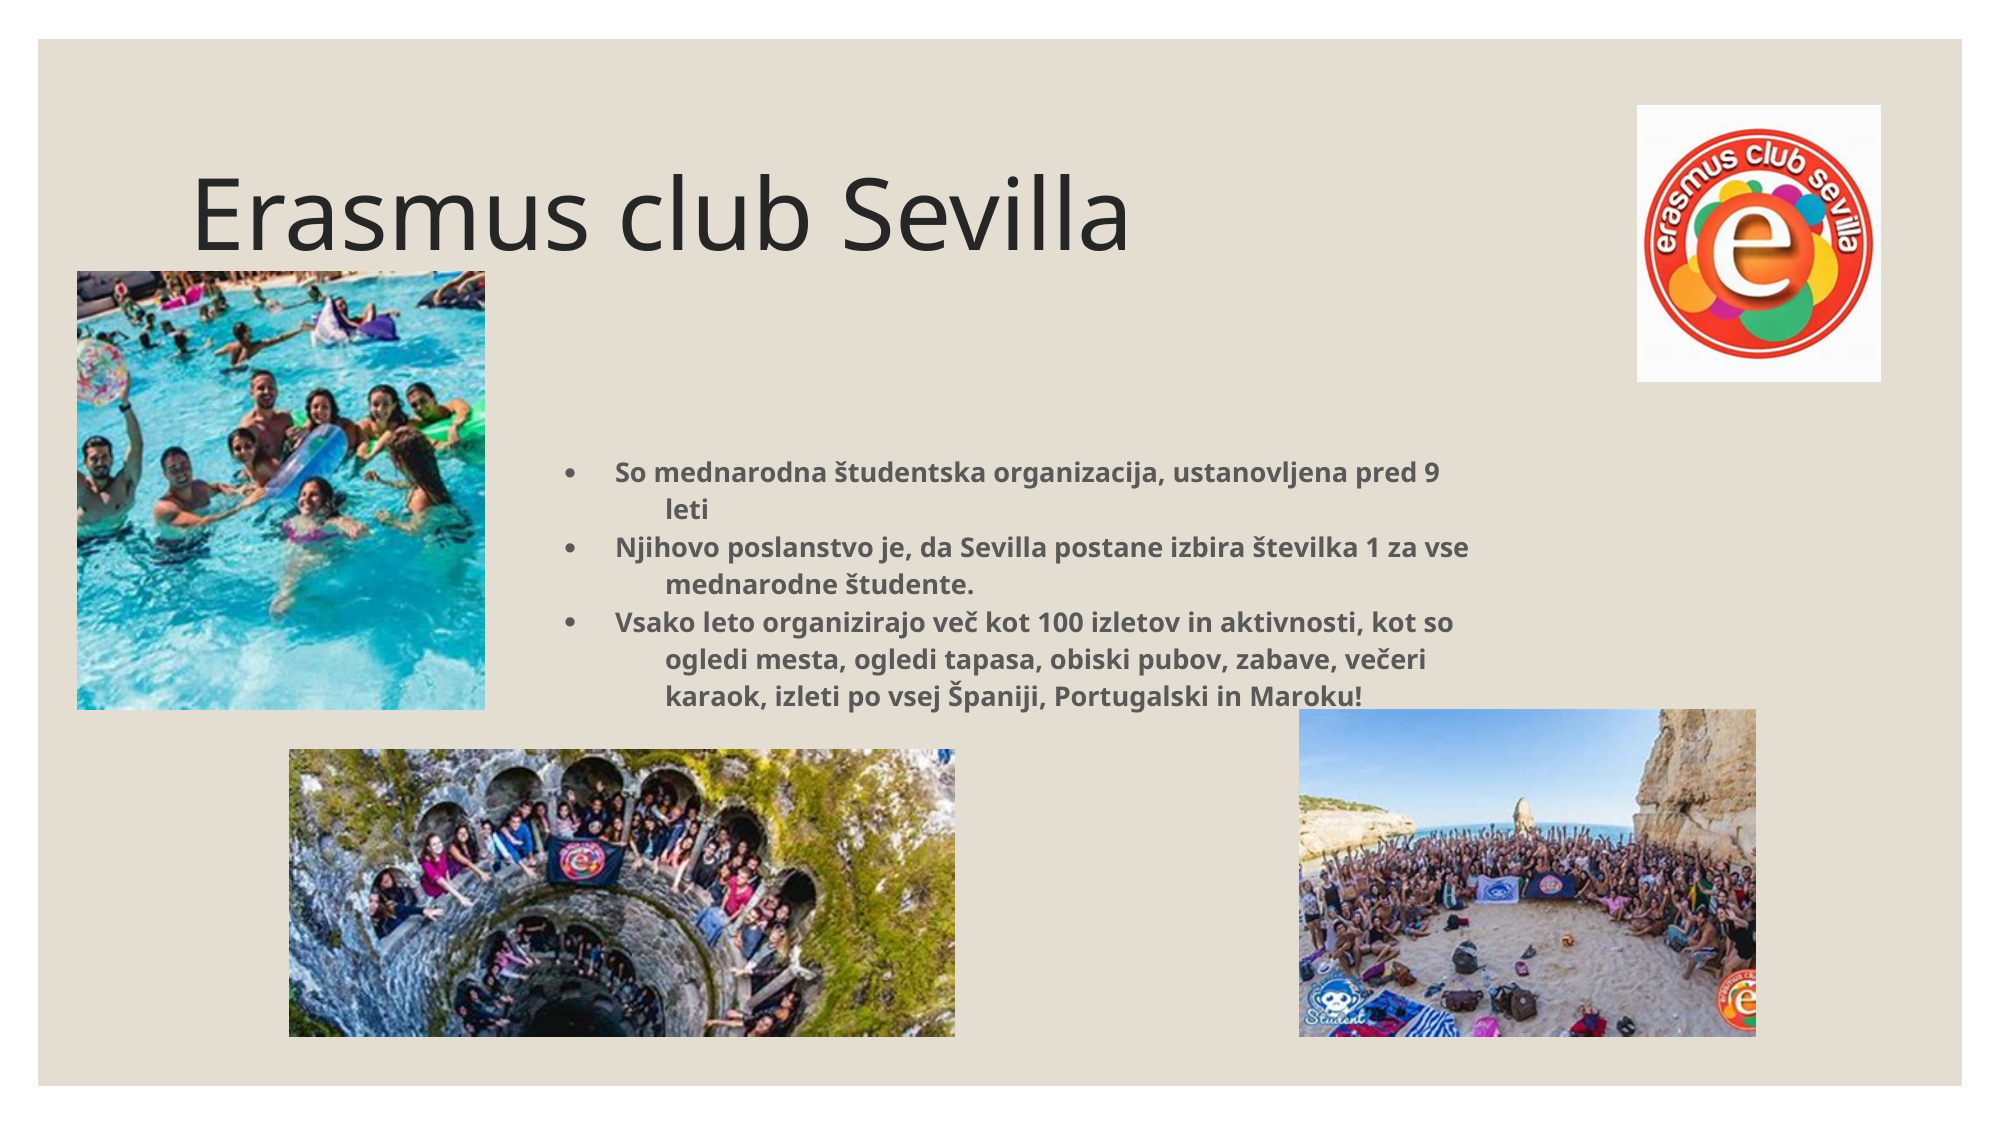

# Erasmus club Sevilla
So mednarodna študentska organizacija, ustanovljena pred 9 leti
Njihovo poslanstvo je, da Sevilla postane izbira številka 1 za vse mednarodne študente.
Vsako leto organizirajo več kot 100 izletov in aktivnosti, kot so ogledi mesta, ogledi tapasa, obiski pubov, zabave, večeri karaok, izleti po vsej Španiji, Portugalski in Maroku!